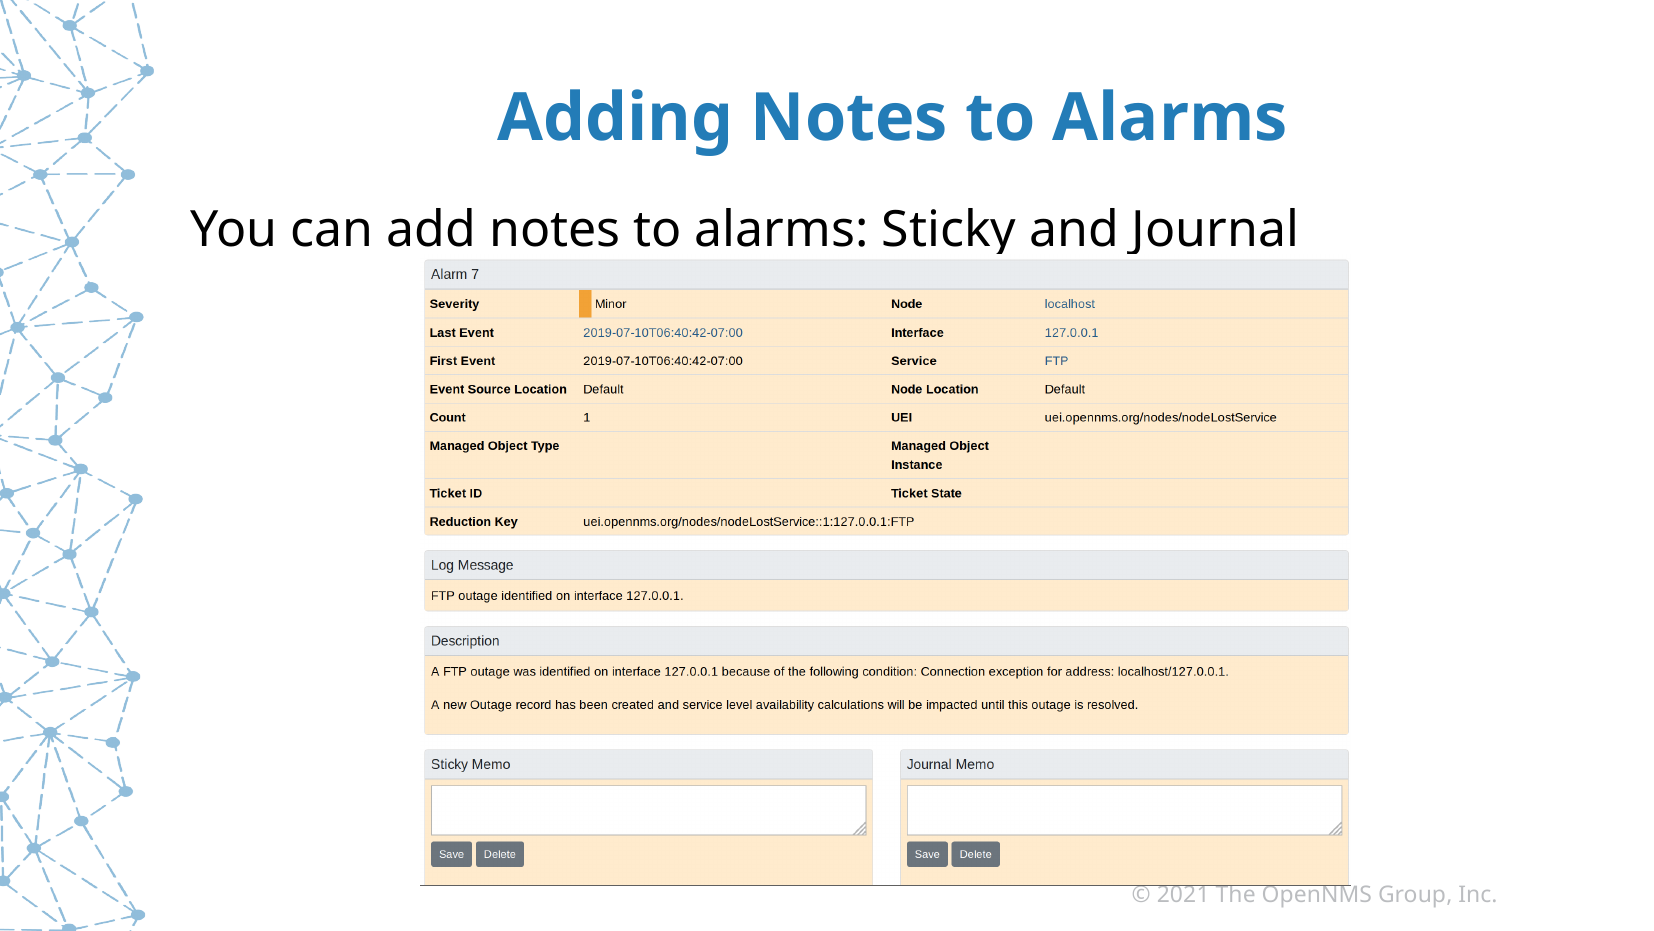

# Adding Notes to Alarms
You can add notes to alarms: Sticky and Journal